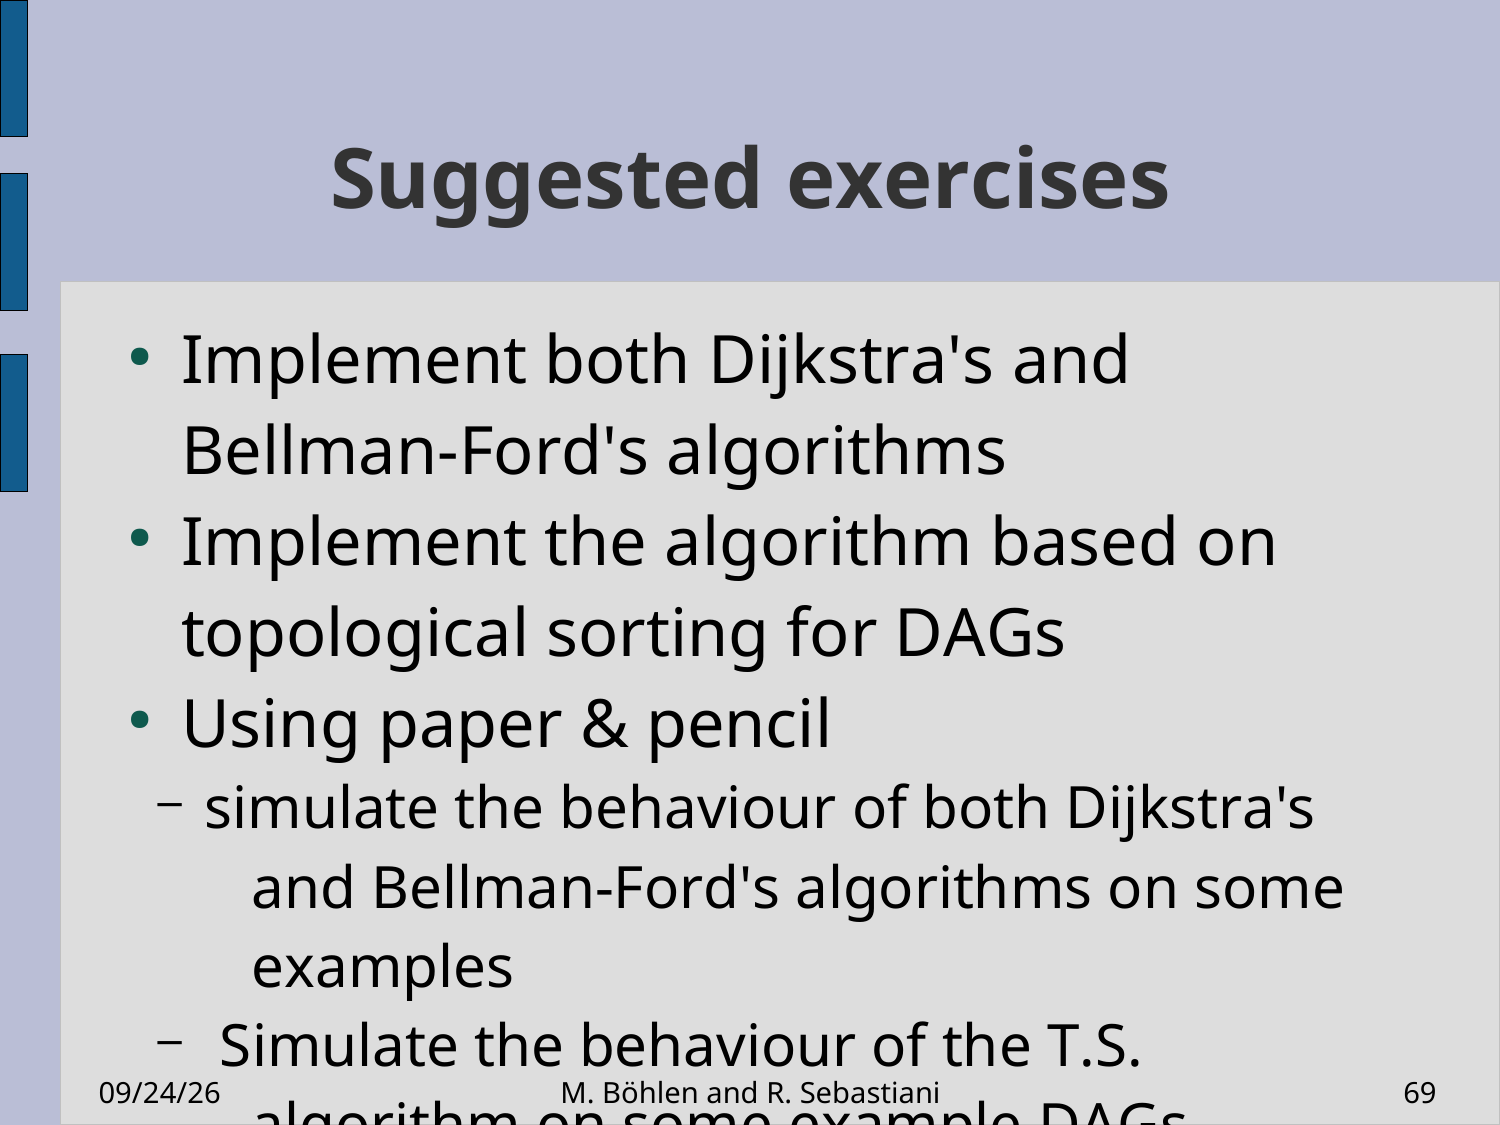

# Suggested exercises
Implement both Dijkstra's and Bellman-Ford's algorithms
Implement the algorithm based on topological sorting for DAGs
Using paper & pencil
simulate the behaviour of both Dijkstra's and Bellman-Ford's algorithms on some examples
 Simulate the behaviour of the T.S. algorithm on some example DAGs
M. Böhlen and R. Sebastiani
69